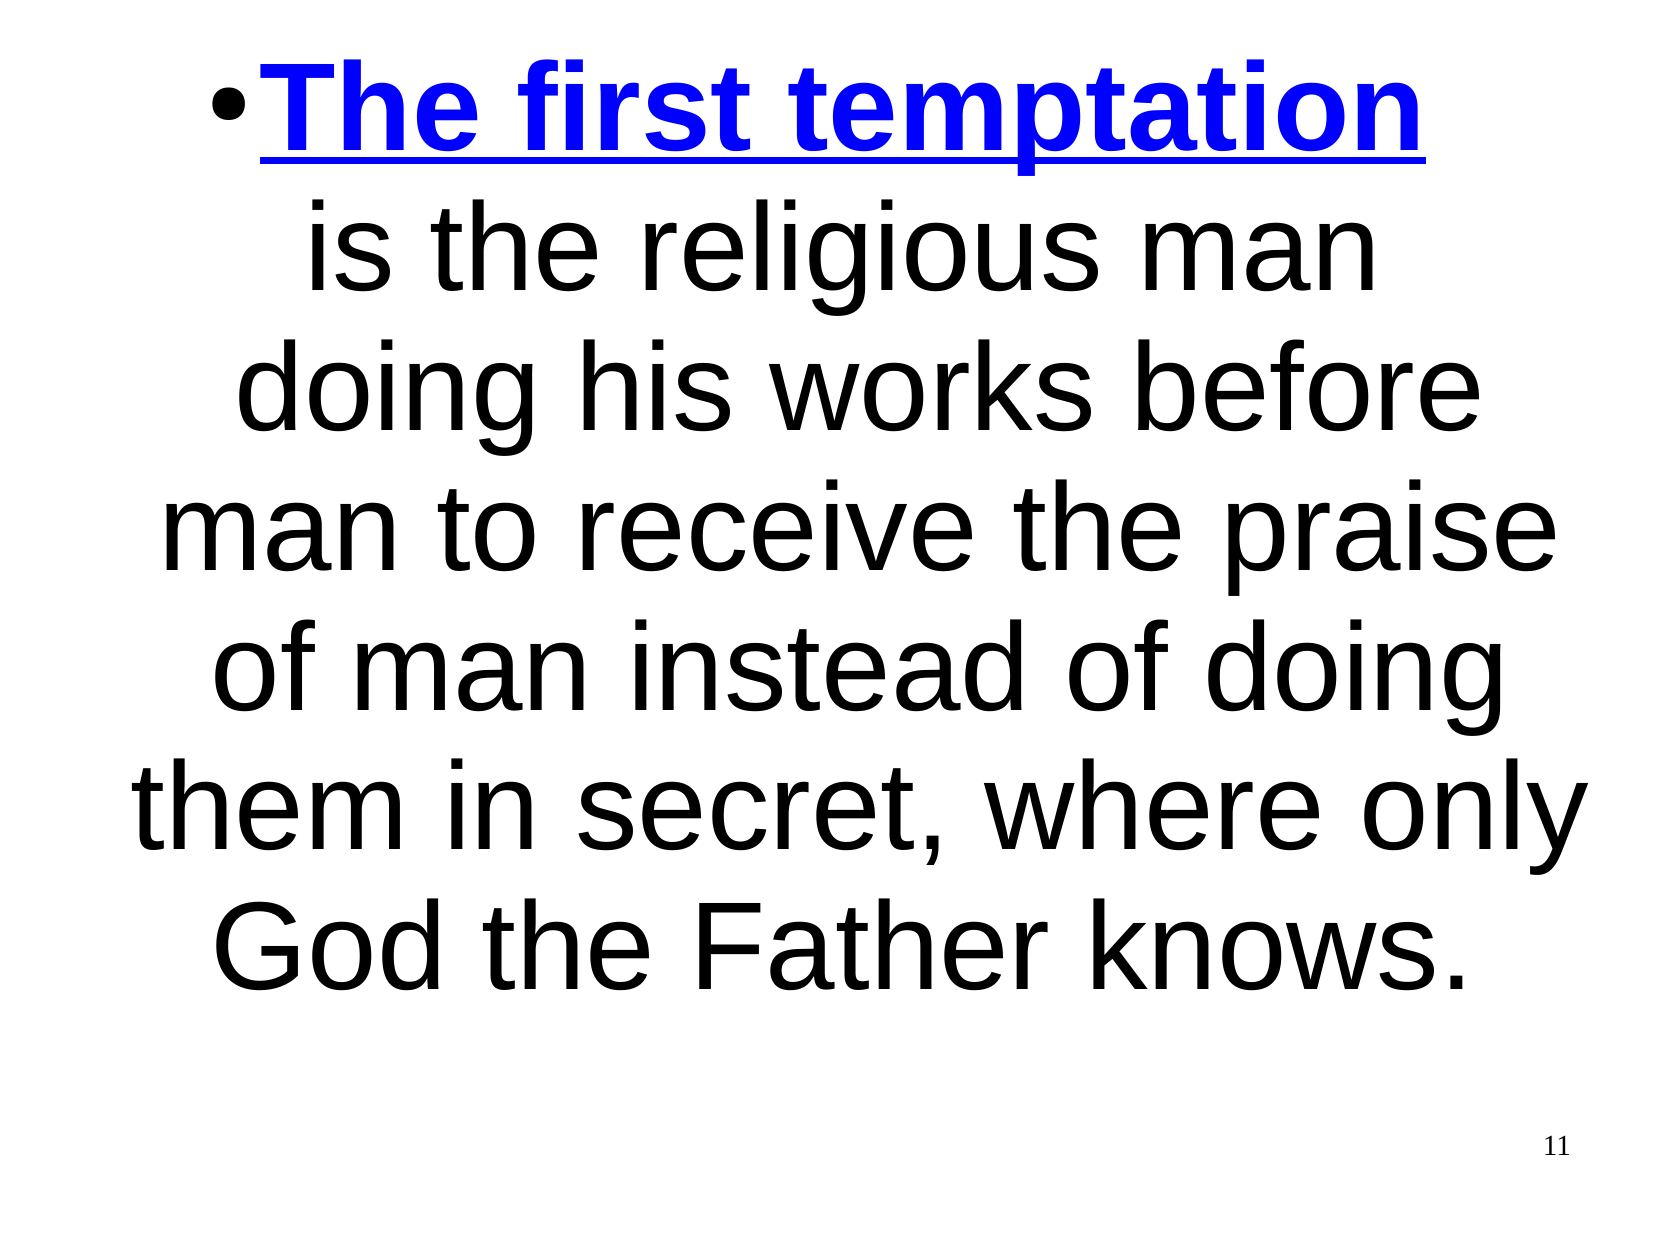

# The first temptation is the religious man doing his works before man to receive the praise of man instead of doing them in secret, where only God the Father knows.
11